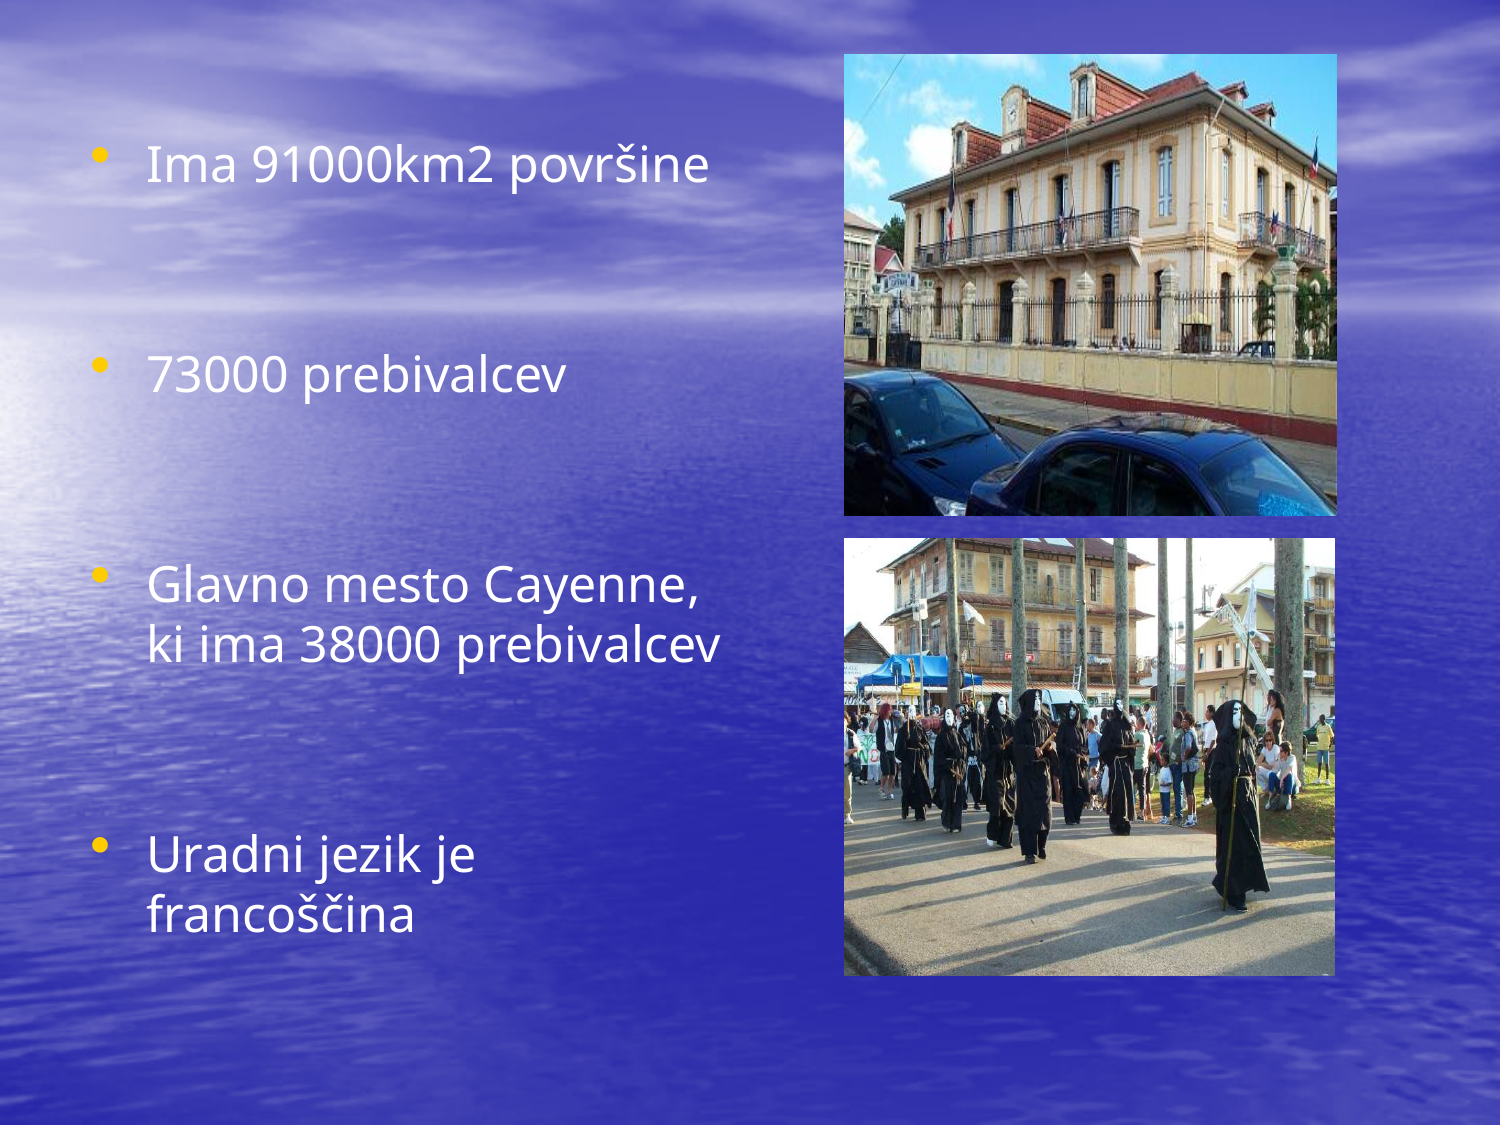

#
Ima 91000km2 površine
73000 prebivalcev
Glavno mesto Cayenne, ki ima 38000 prebivalcev
Uradni jezik je francoščina